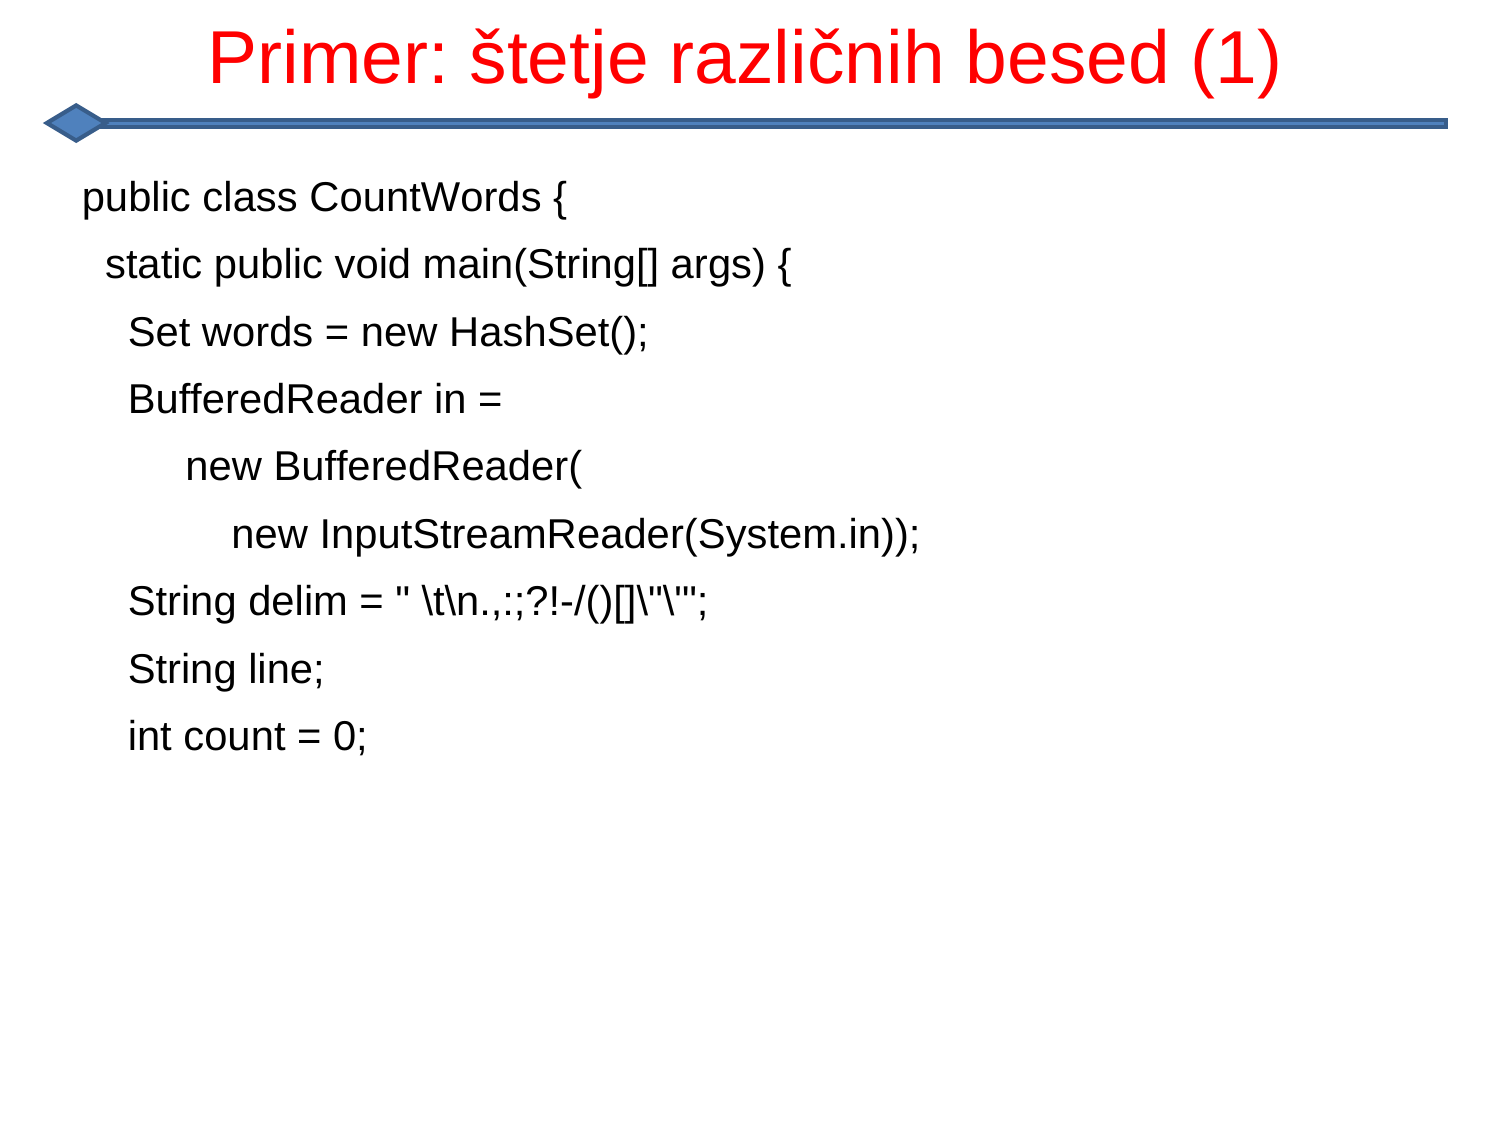

# Primer: štetje različnih besed (1)
public class CountWords {
 static public void main(String[] args) {
 Set words = new HashSet();
 BufferedReader in =
 new BufferedReader(
 new InputStreamReader(System.in));
 String delim = " \t\n.,:;?!-/()[]\"\'";
 String line;
 int count = 0;